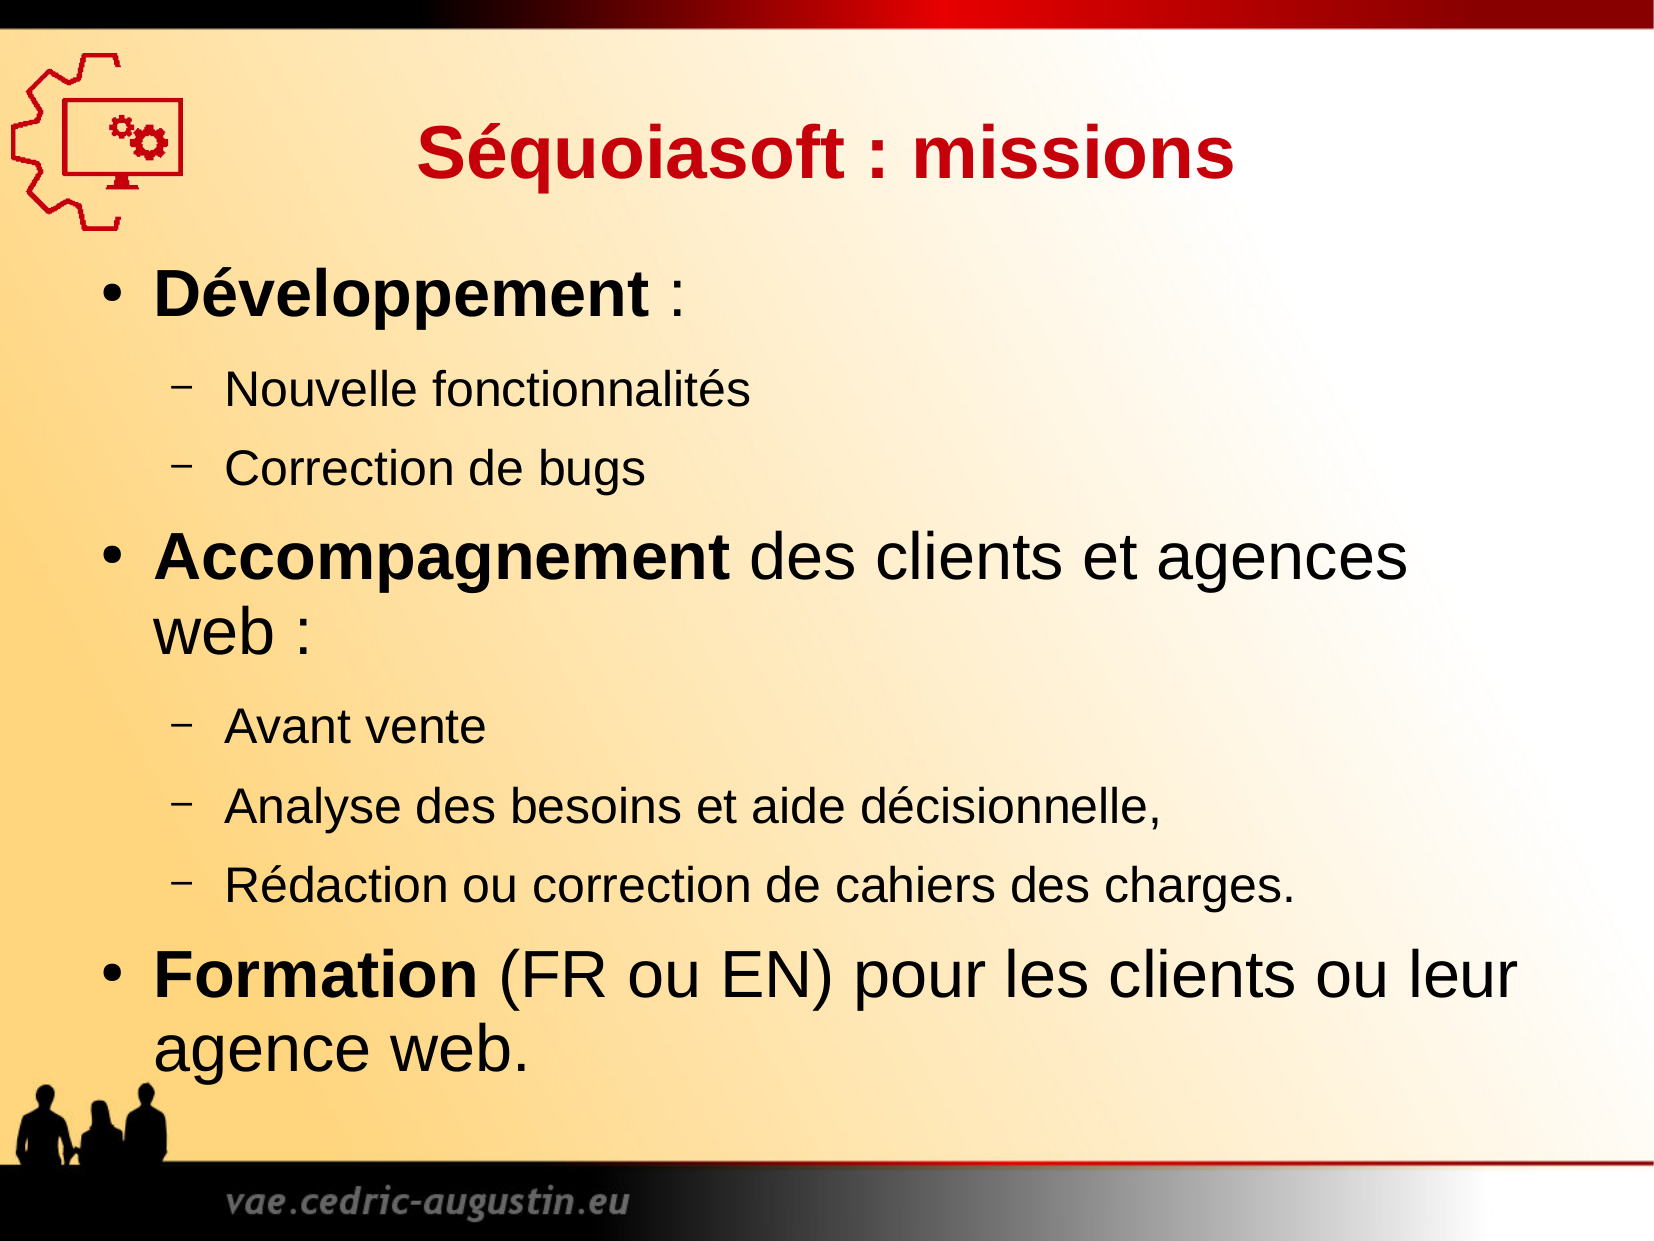

# Séquoiasoft : missions
Développement :
Nouvelle fonctionnalités
Correction de bugs
Accompagnement des clients et agences web :
Avant vente
Analyse des besoins et aide décisionnelle,
Rédaction ou correction de cahiers des charges.
Formation (FR ou EN) pour les clients ou leur agence web.